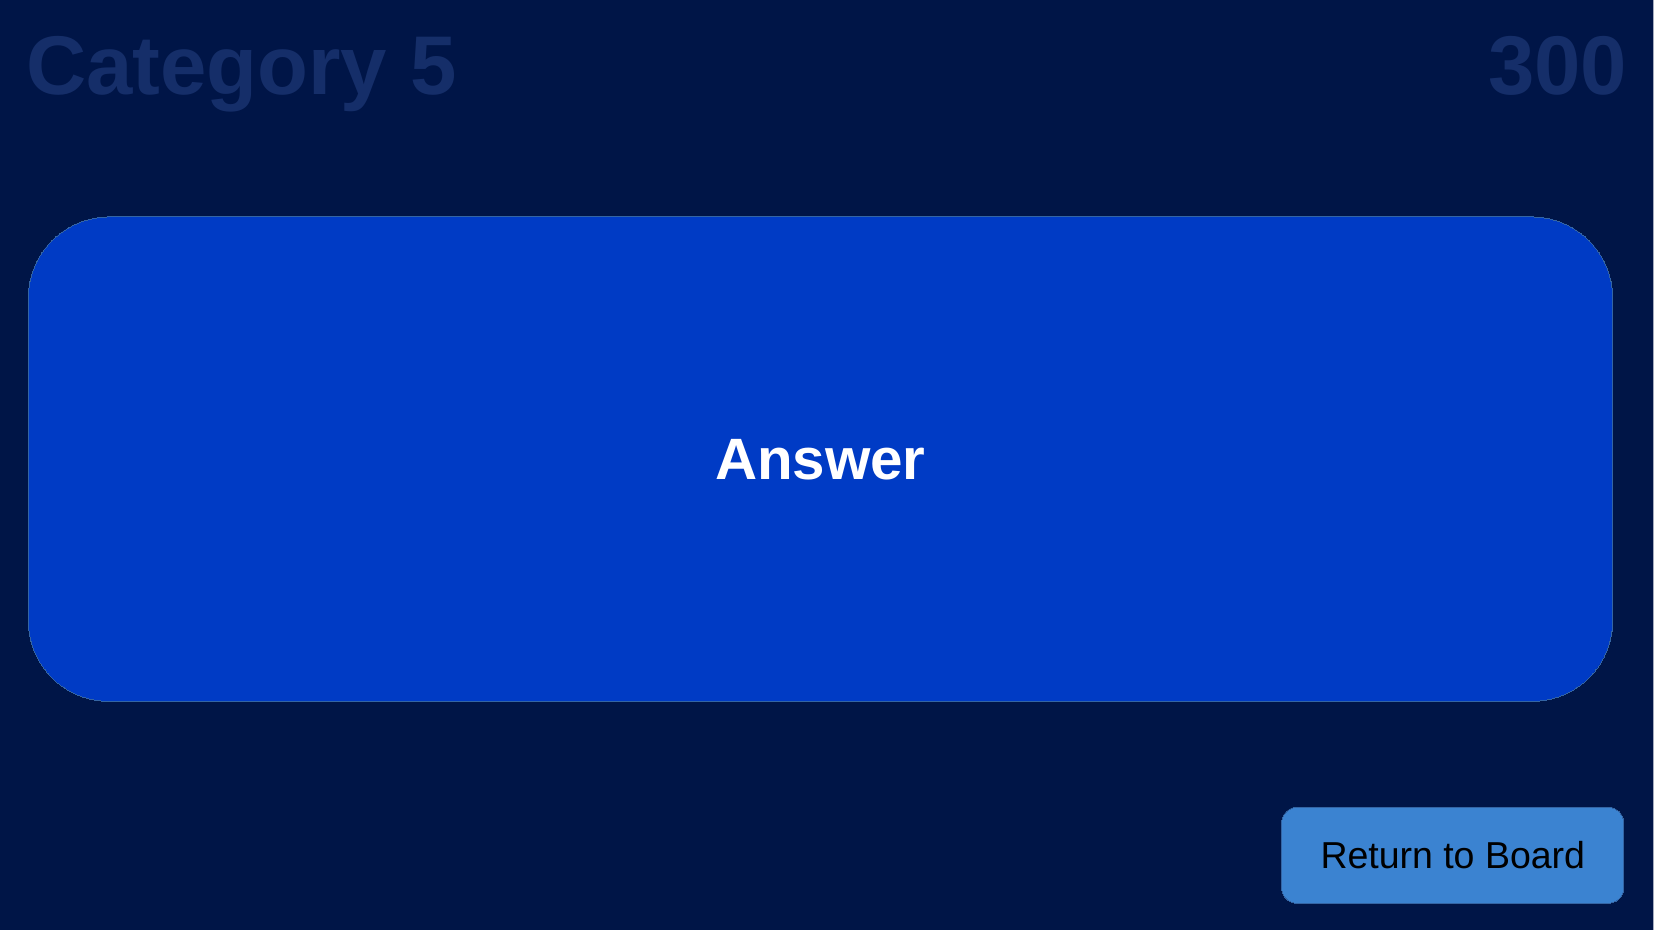

Category 5
300
Answer
Return to Board